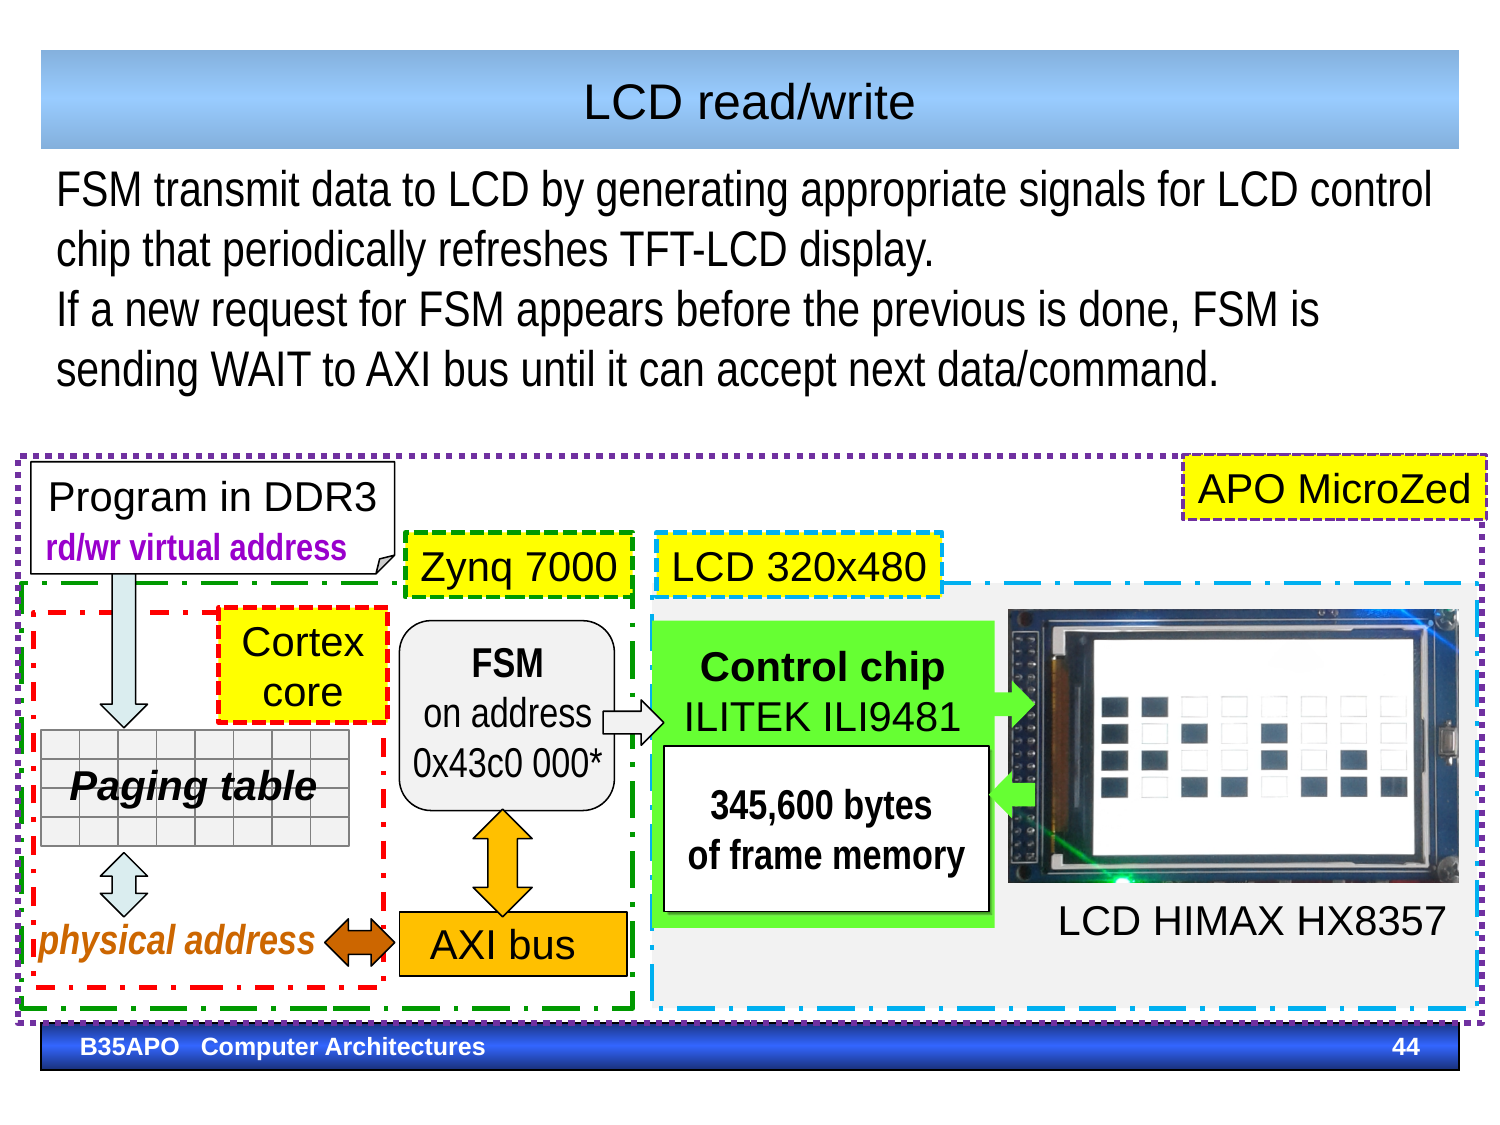

# LCD read/write
FSM transmit data to LCD by generating appropriate signals for LCD control chip that periodically refreshes TFT-LCD display.
If a new request for FSM appears before the previous is done, FSM is sending WAIT to AXI bus until it can accept next data/command.
APO MicroZed
Program in DDR3
rd/wr virtual address
Zynq 7000
LCD 320x480
Cortex
core
FSM
on address
0x43c0 000*
Control chip
ILITEK ILI9481
Paging table
345,600 bytes
of frame memory
LCD HIMAX HX8357
physical address
AXI bus
B35APO Computer Architectures